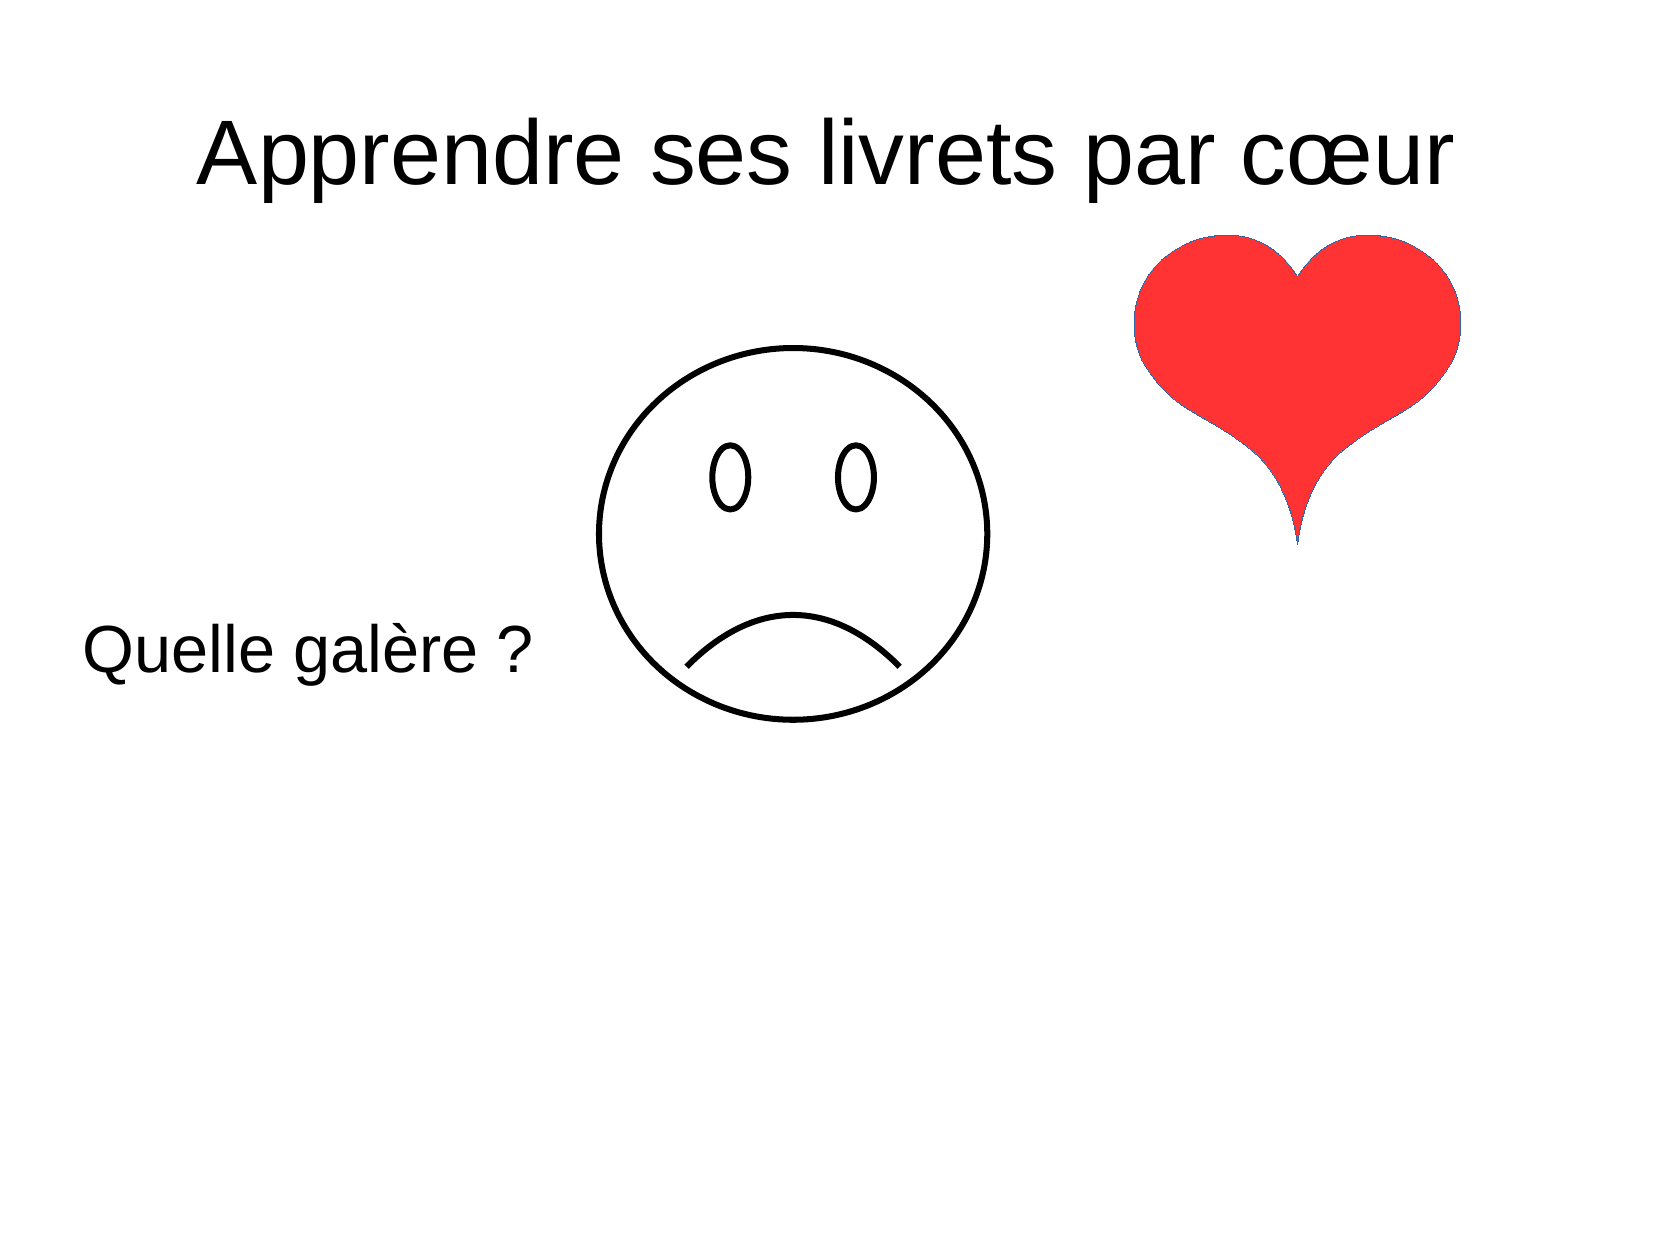

# Apprendre ses livrets par cœur
Quelle galère ?